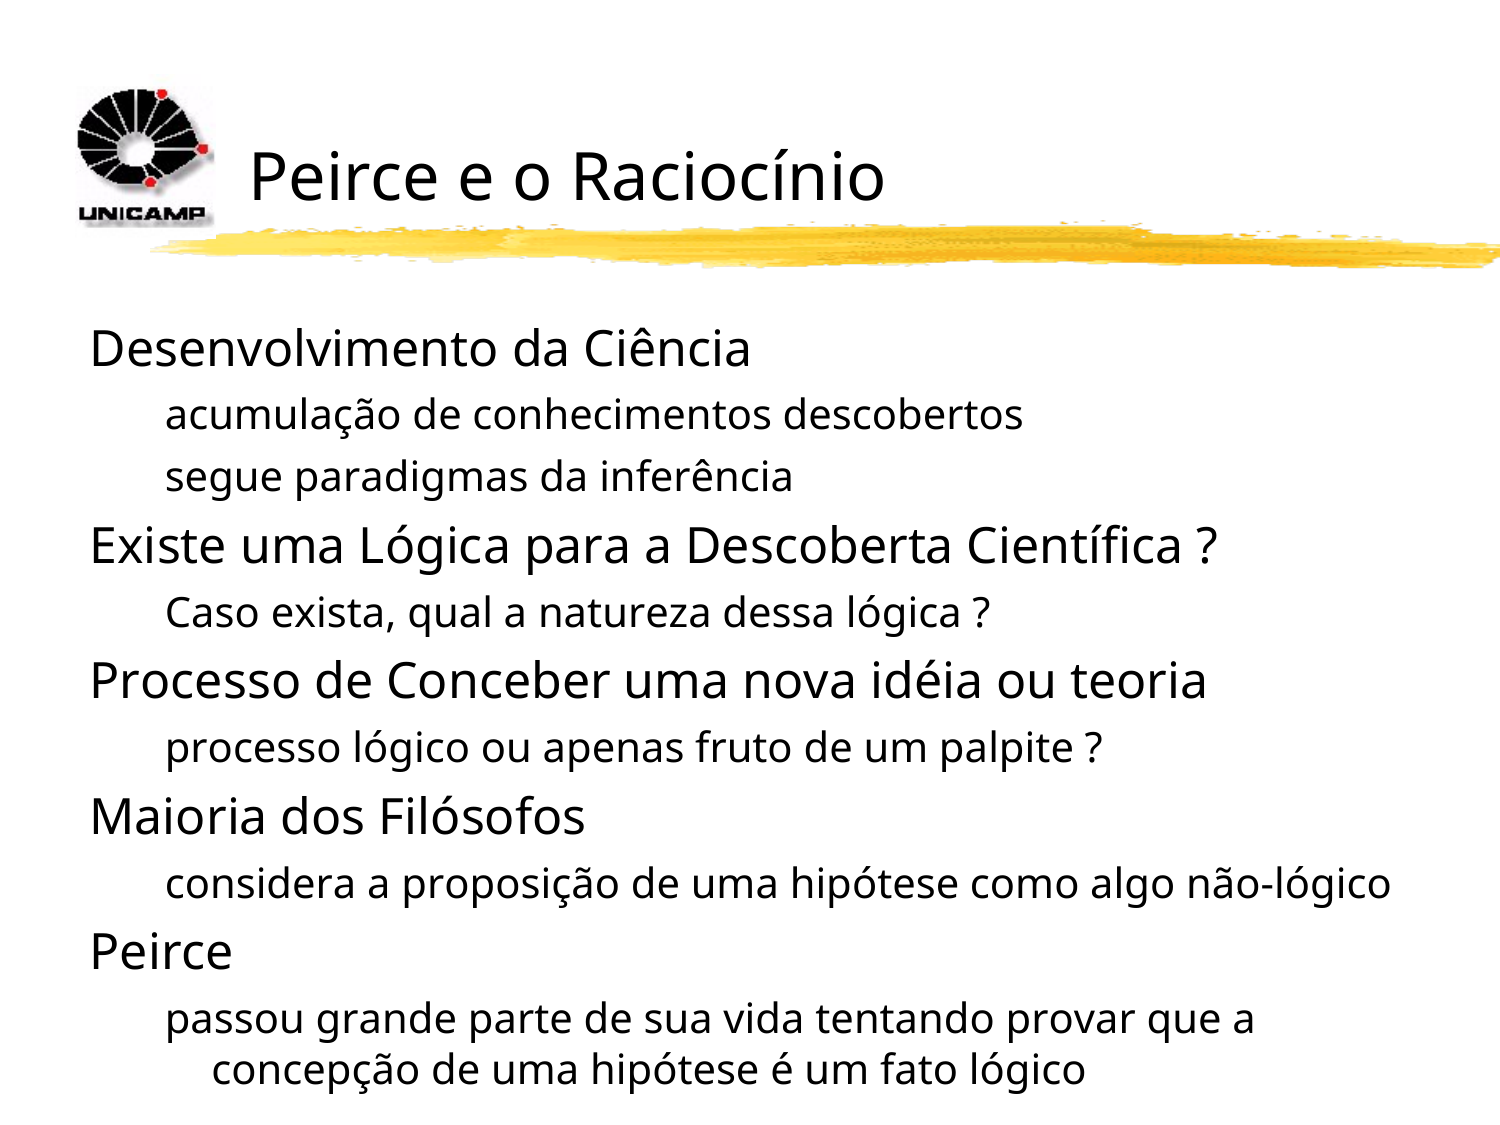

# Peirce e o Raciocínio
Desenvolvimento da Ciência
acumulação de conhecimentos descobertos
segue paradigmas da inferência
Existe uma Lógica para a Descoberta Científica ?
Caso exista, qual a natureza dessa lógica ?
Processo de Conceber uma nova idéia ou teoria
processo lógico ou apenas fruto de um palpite ?
Maioria dos Filósofos
considera a proposição de uma hipótese como algo não-lógico
Peirce
passou grande parte de sua vida tentando provar que a concepção de uma hipótese é um fato lógico